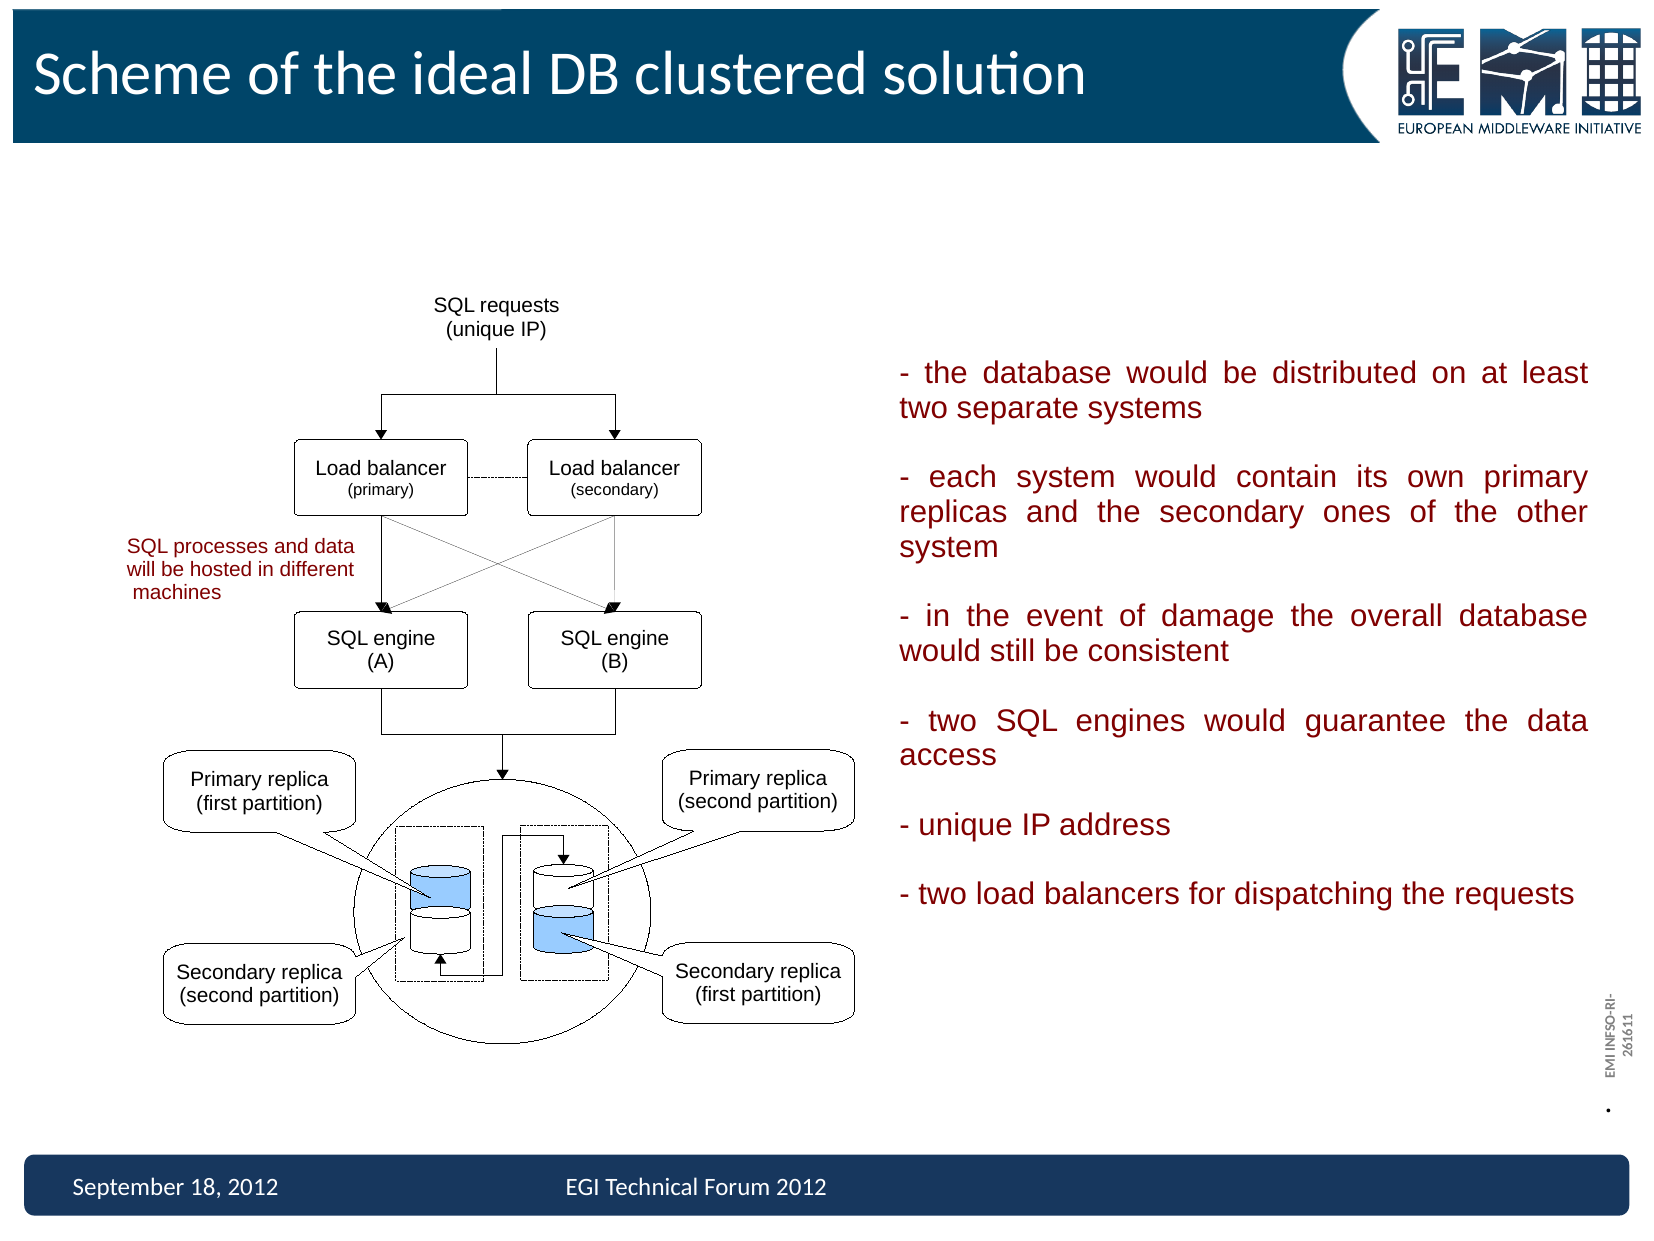

# Scheme of the ideal DB clustered solution
SQL requests
(unique IP)
- the database would be distributed on at least two separate systems
- each system would contain its own primary replicas and the secondary ones of the other system
- in the event of damage the overall database would still be consistent
- two SQL engines would guarantee the data access
- unique IP address
- two load balancers for dispatching the requests
Load balancer
(primary)
Load balancer
(secondary)
SQL processes and data
will be hosted in different
 machines
SQL engine
(A)
SQL engine
(B)
Primary replica
(second partition)
Primary replica
(first partition)
Secondary replica
(first partition)
Secondary replica
(second partition)